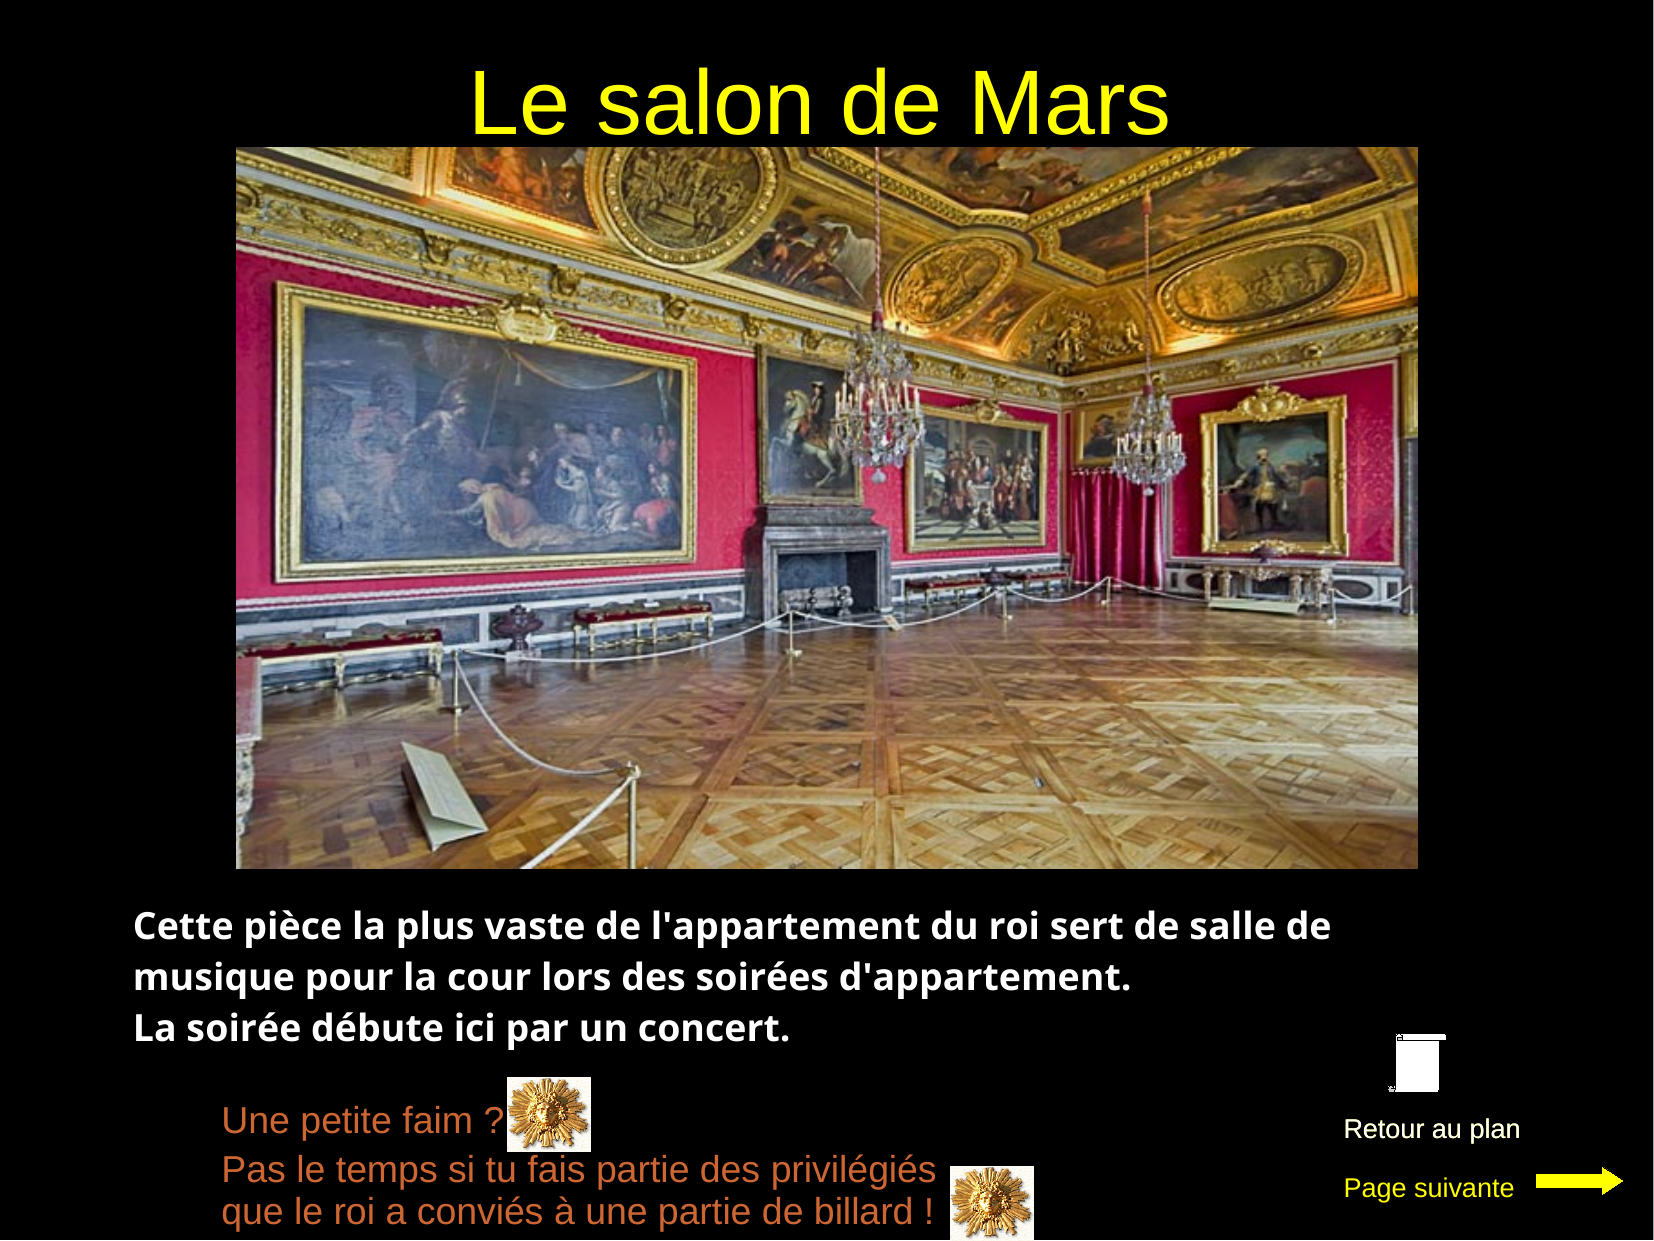

# Le salon de Mars
Cette pièce la plus vaste de l'appartement du roi sert de salle de musique pour la cour lors des soirées d'appartement.
La soirée débute ici par un concert.
Une petite faim ?
Retour au plan
Retour au plan
Pas le temps si tu fais partie des privilégiés que le roi a conviés à une partie de billard !
Page suivante